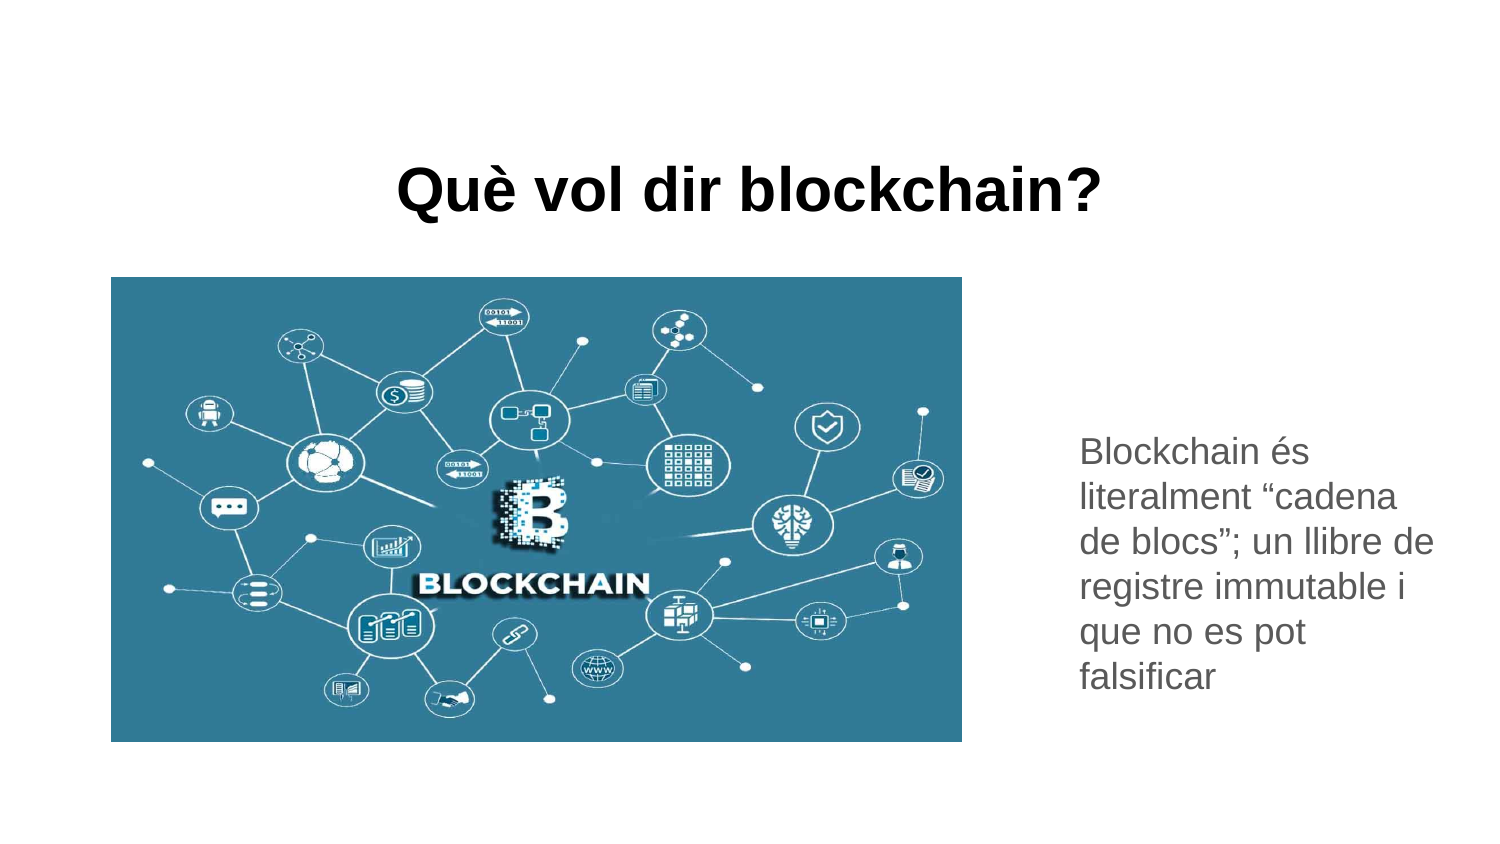

# Què vol dir blockchain?
Blockchain és literalment “cadena de blocs”; un llibre de registre immutable i que no es pot falsificar